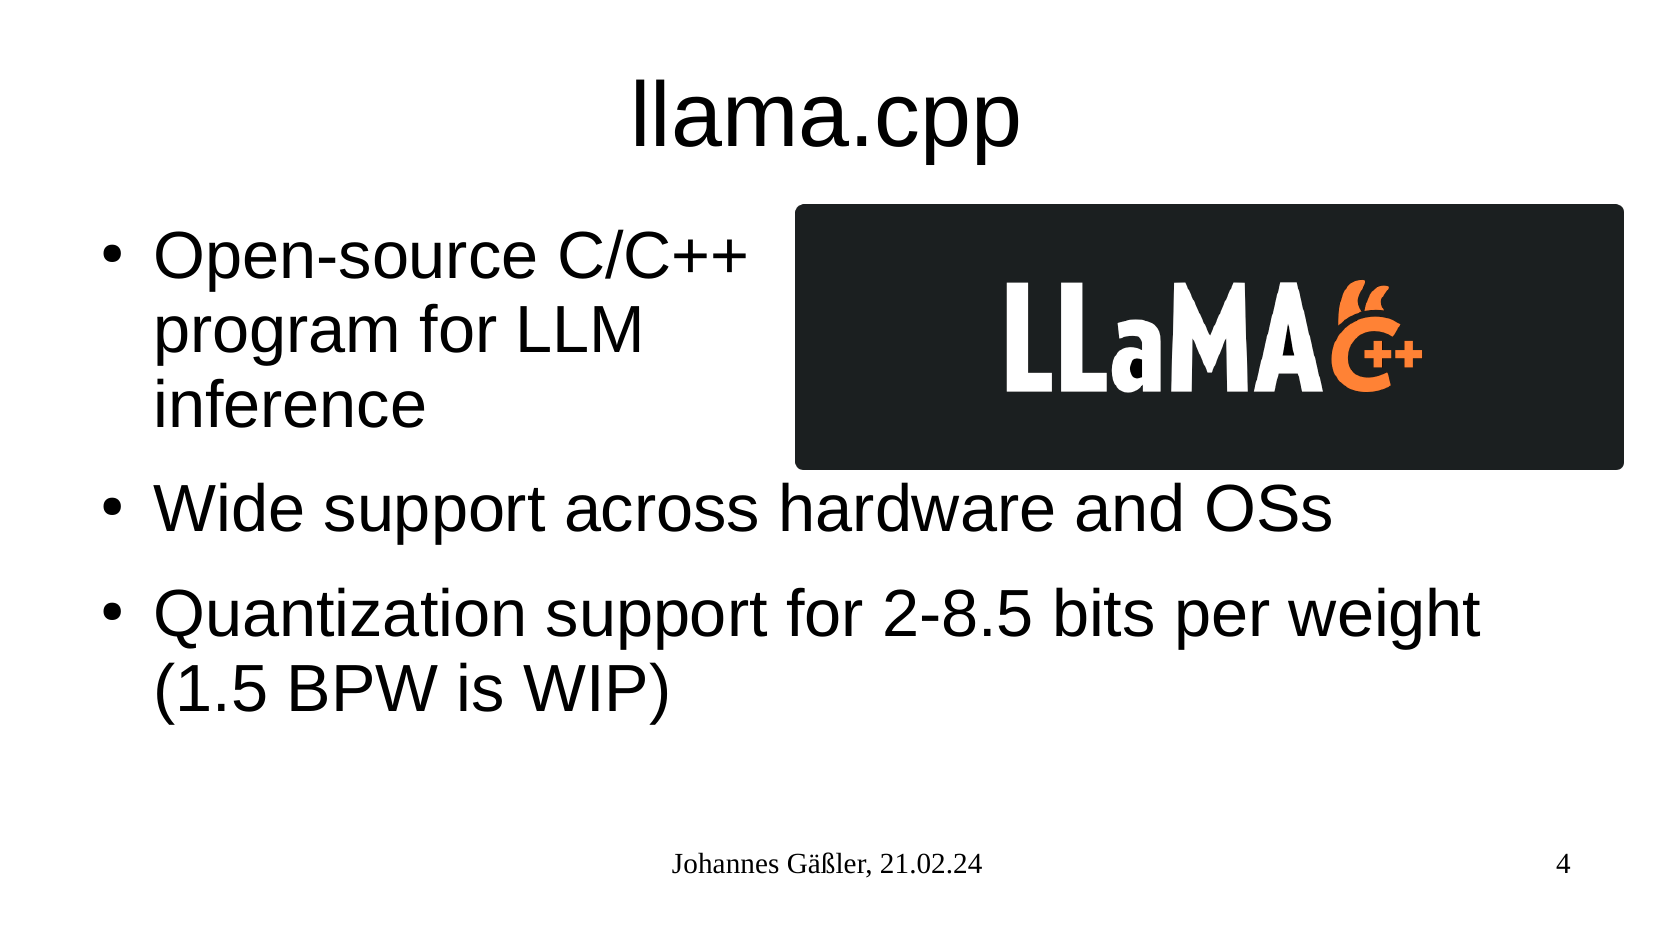

# llama.cpp
Open-source C/C++
program for LLM
inference
Wide support across hardware and OSs
Quantization support for 2-8.5 bits per weight
(1.5 BPW is WIP)
Johannes Gäßler, 21.02.24
4